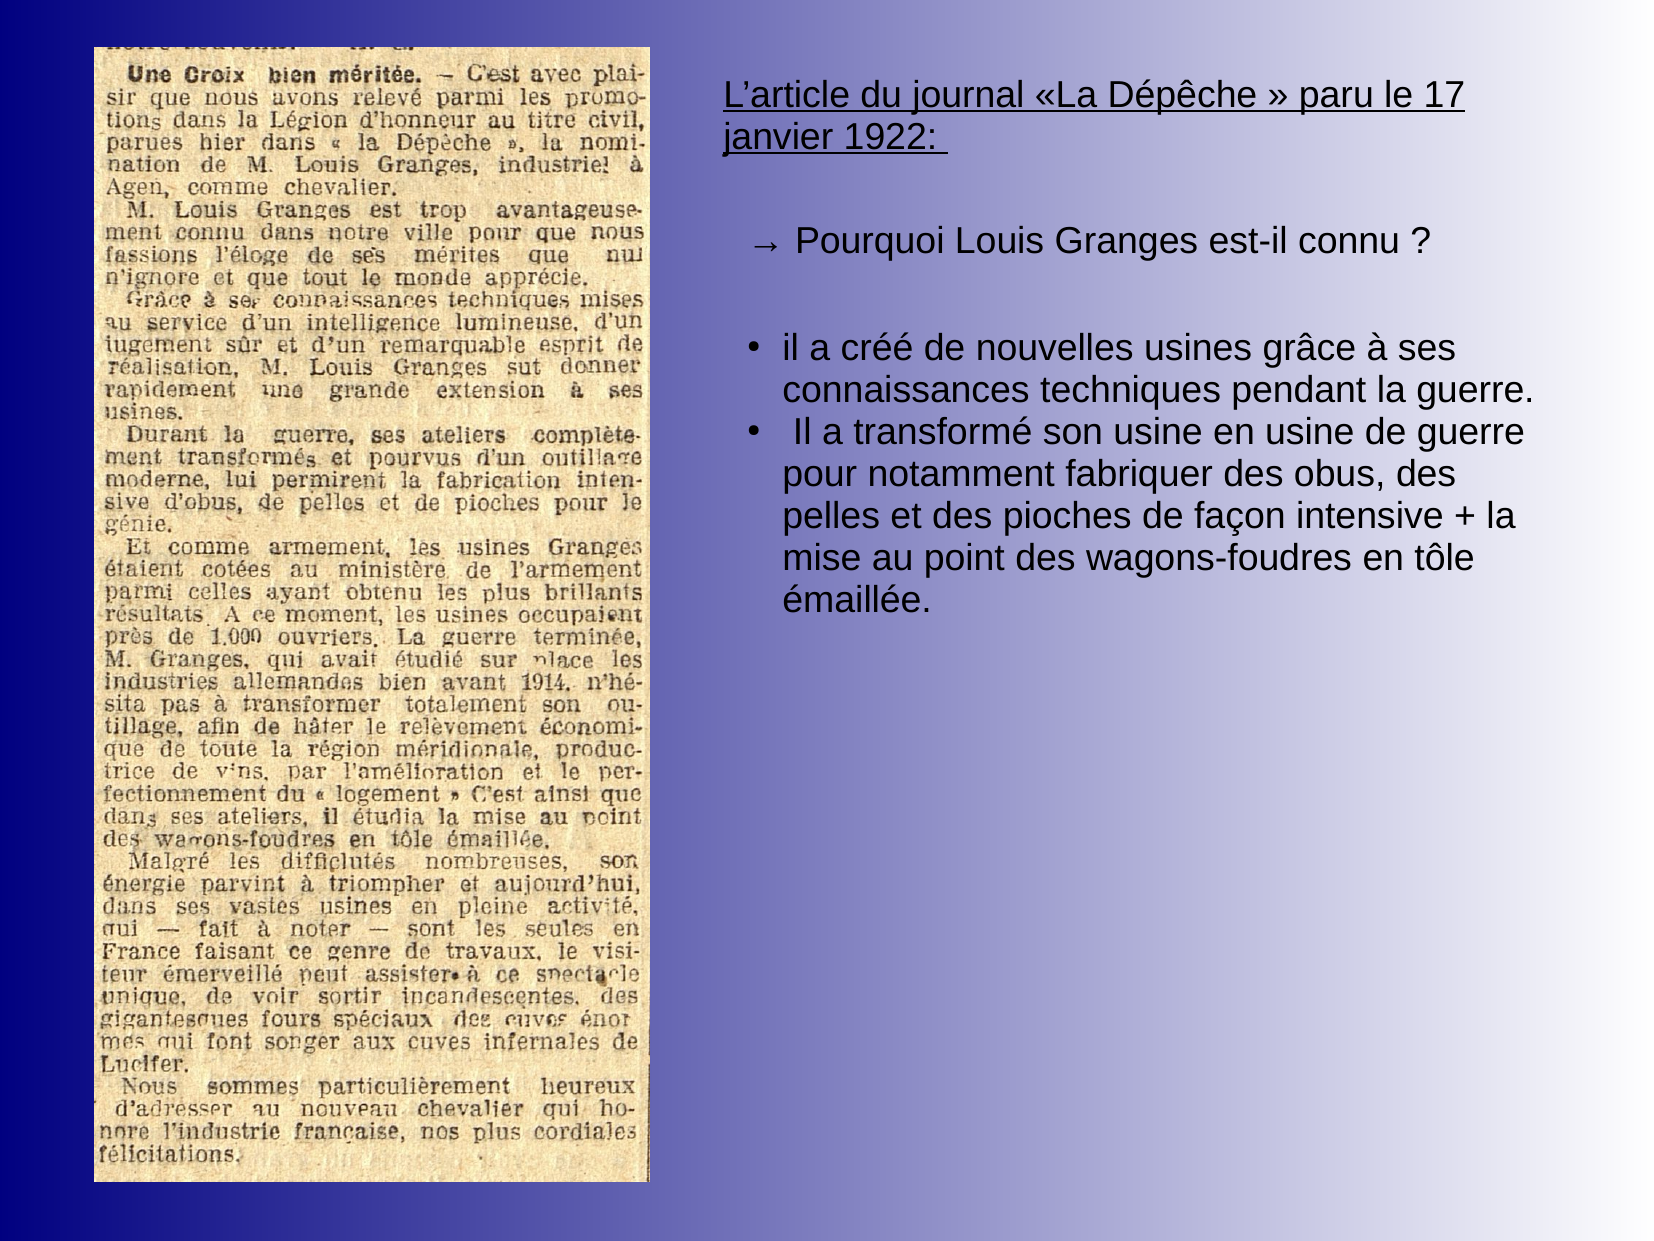

L’article du journal «La Dépêche » paru le 17 janvier 1922:
→ Pourquoi Louis Granges est-il connu ?
il a créé de nouvelles usines grâce à ses connaissances techniques pendant la guerre.
 Il a transformé son usine en usine de guerre pour notamment fabriquer des obus, des pelles et des pioches de façon intensive + la mise au point des wagons-foudres en tôle émaillée.